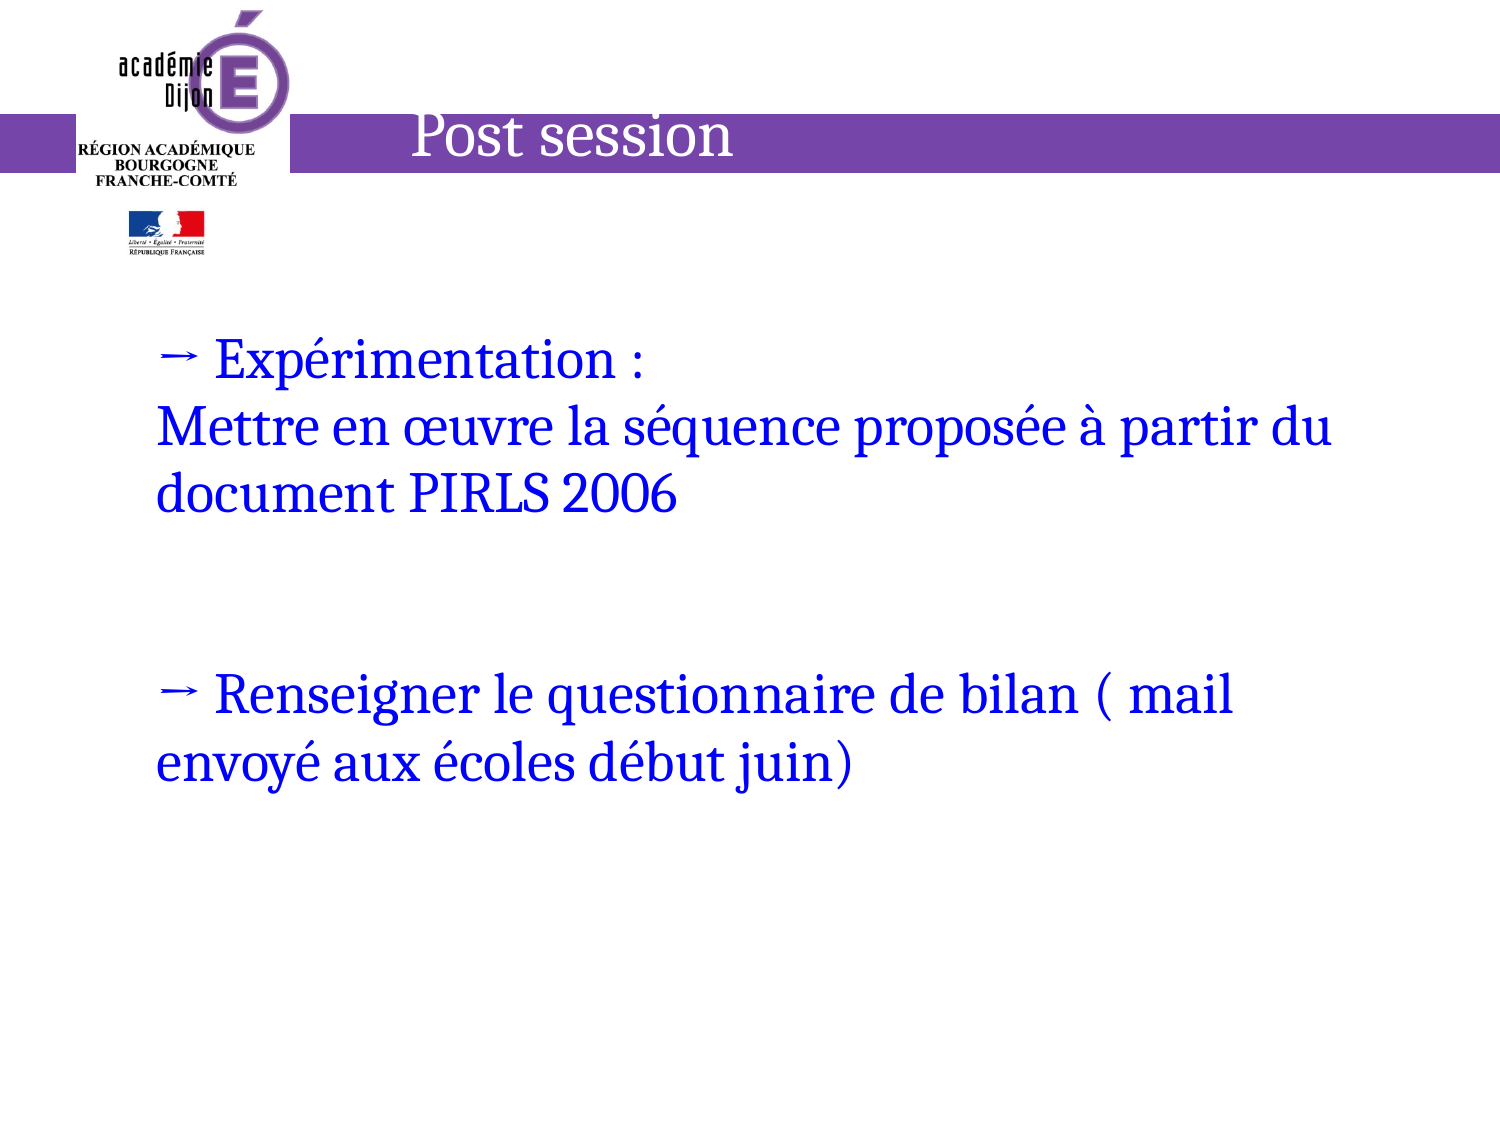

Post session
→ Expérimentation :
Mettre en œuvre la séquence proposée à partir du document PIRLS 2006
→ Renseigner le questionnaire de bilan ( mail envoyé aux écoles début juin)